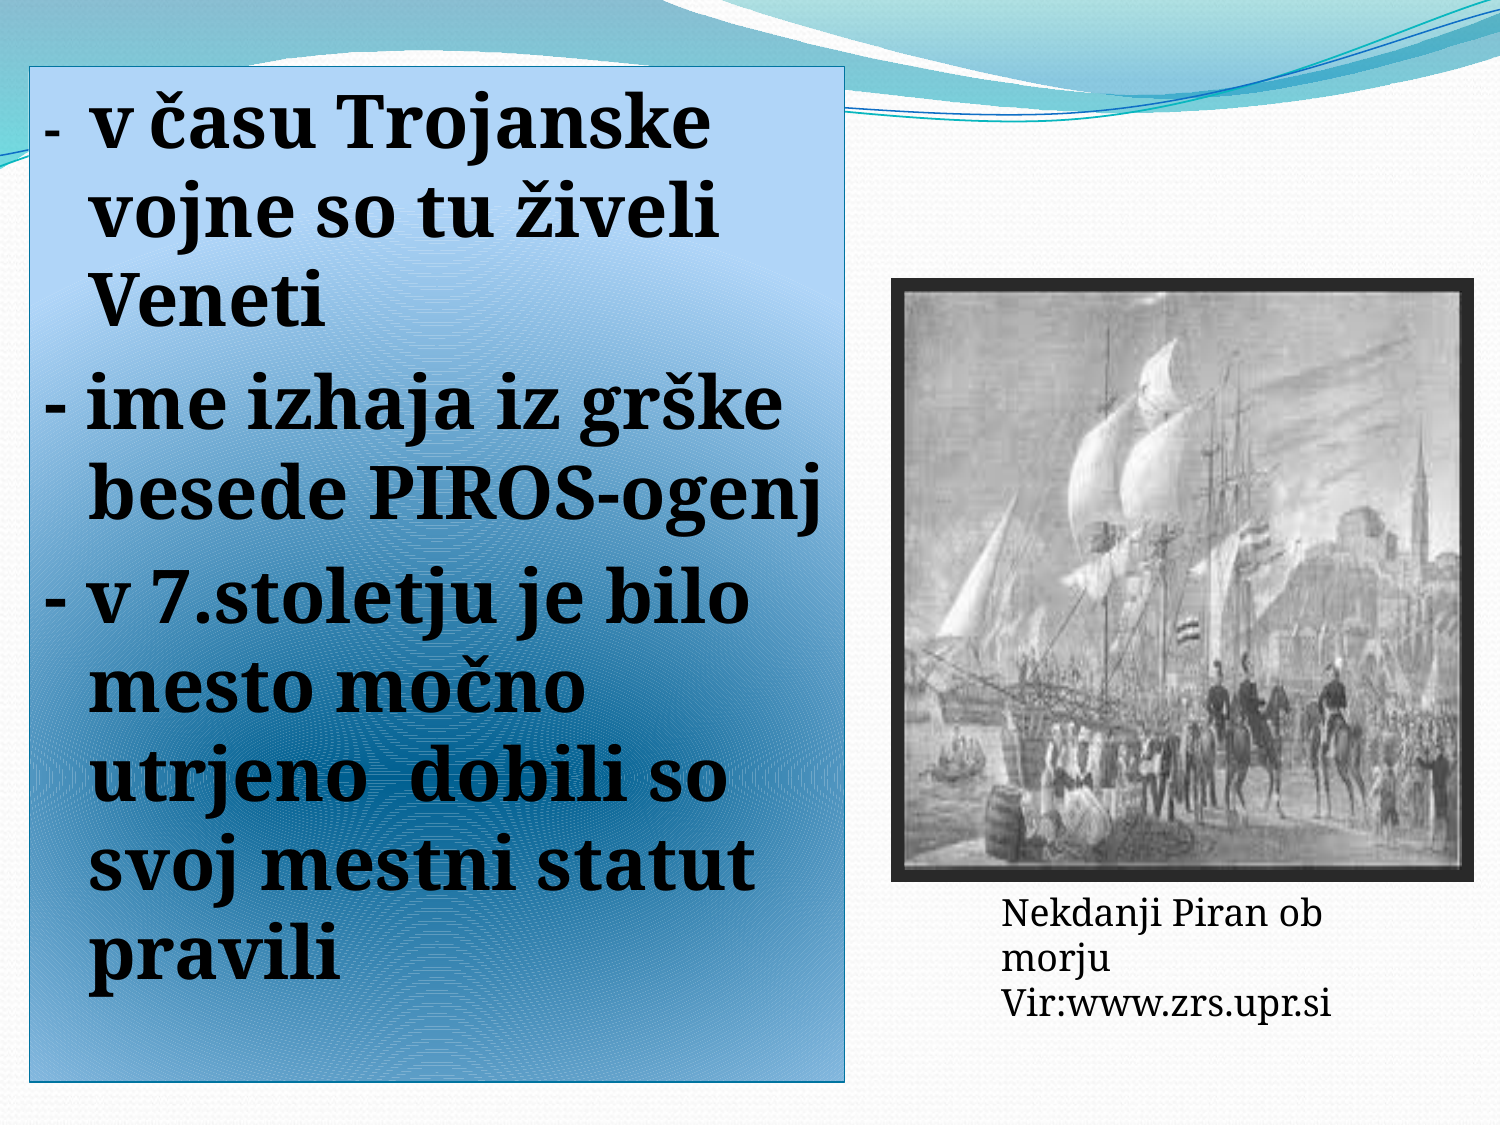

#
- v času Trojanske vojne so tu živeli Veneti
- ime izhaja iz grške besede PIROS-ogenj
- v 7.stoletju je bilo mesto močno utrjeno dobili so svoj mestni statut pravili
Nekdanji Piran ob morju Vir:www.zrs.upr.si